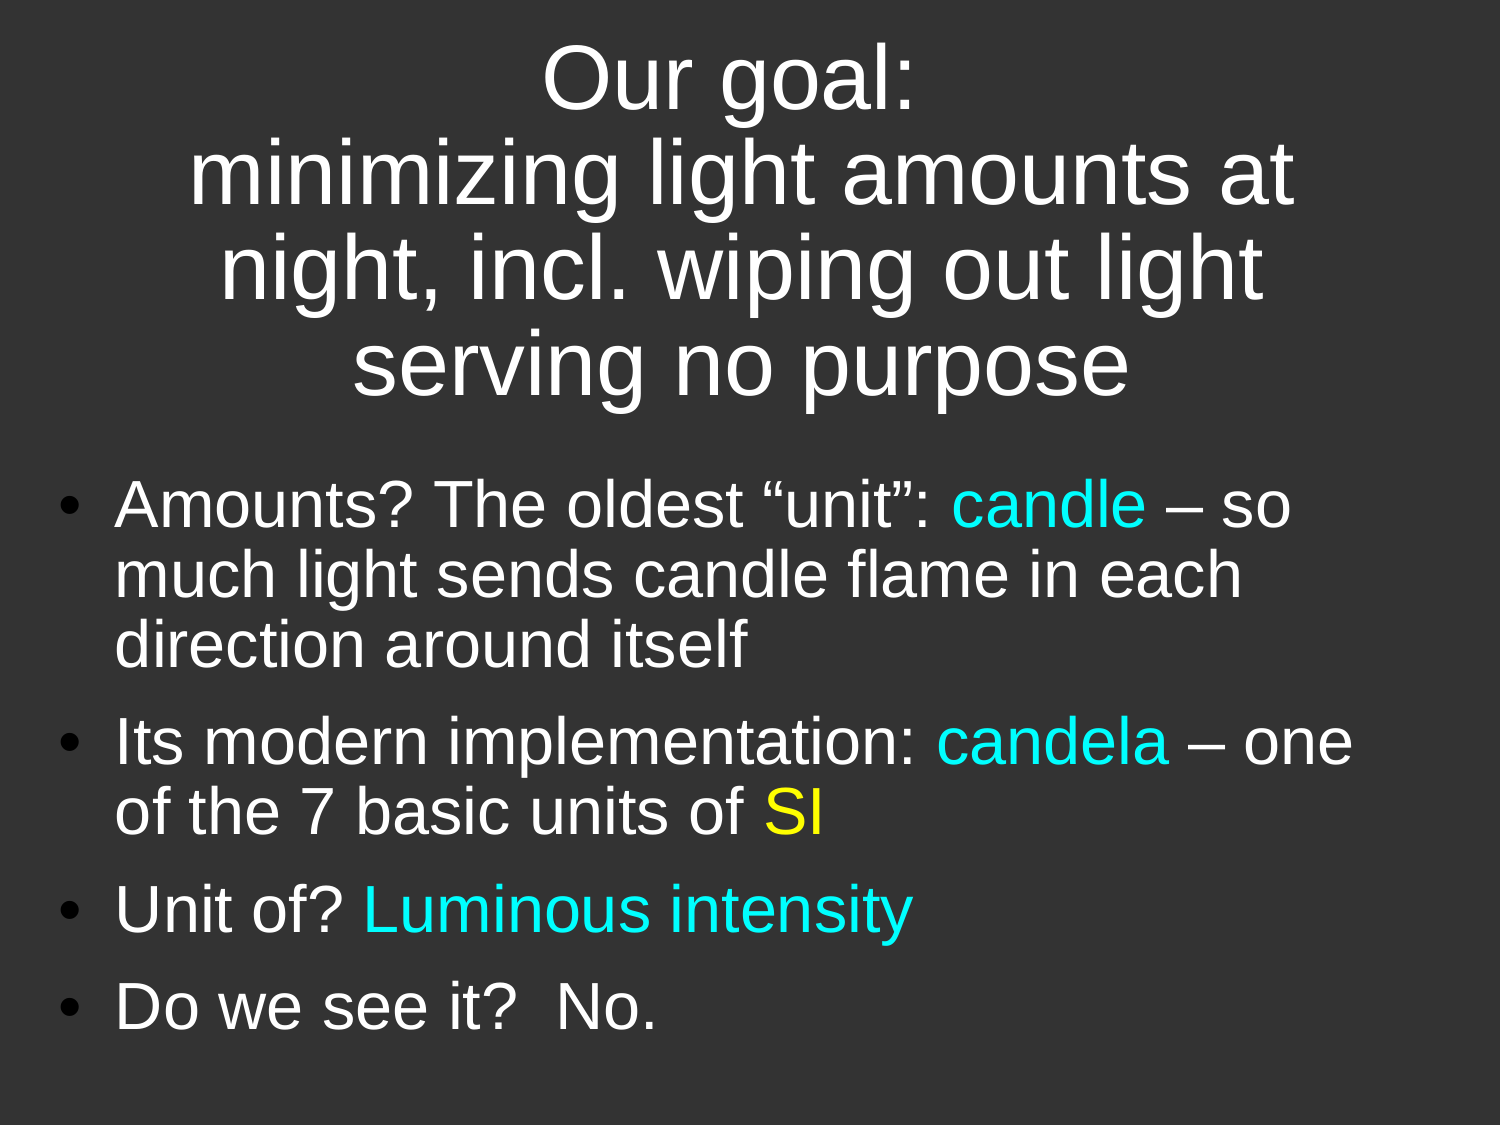

# Our goal: minimizing light amounts at night, incl. wiping out light serving no purpose
Amounts? The oldest “unit”: candle – so much light sends candle flame in each direction around itself
Its modern implementation: candela – one of the 7 basic units of SI
Unit of? Luminous intensity
Do we see it? No.